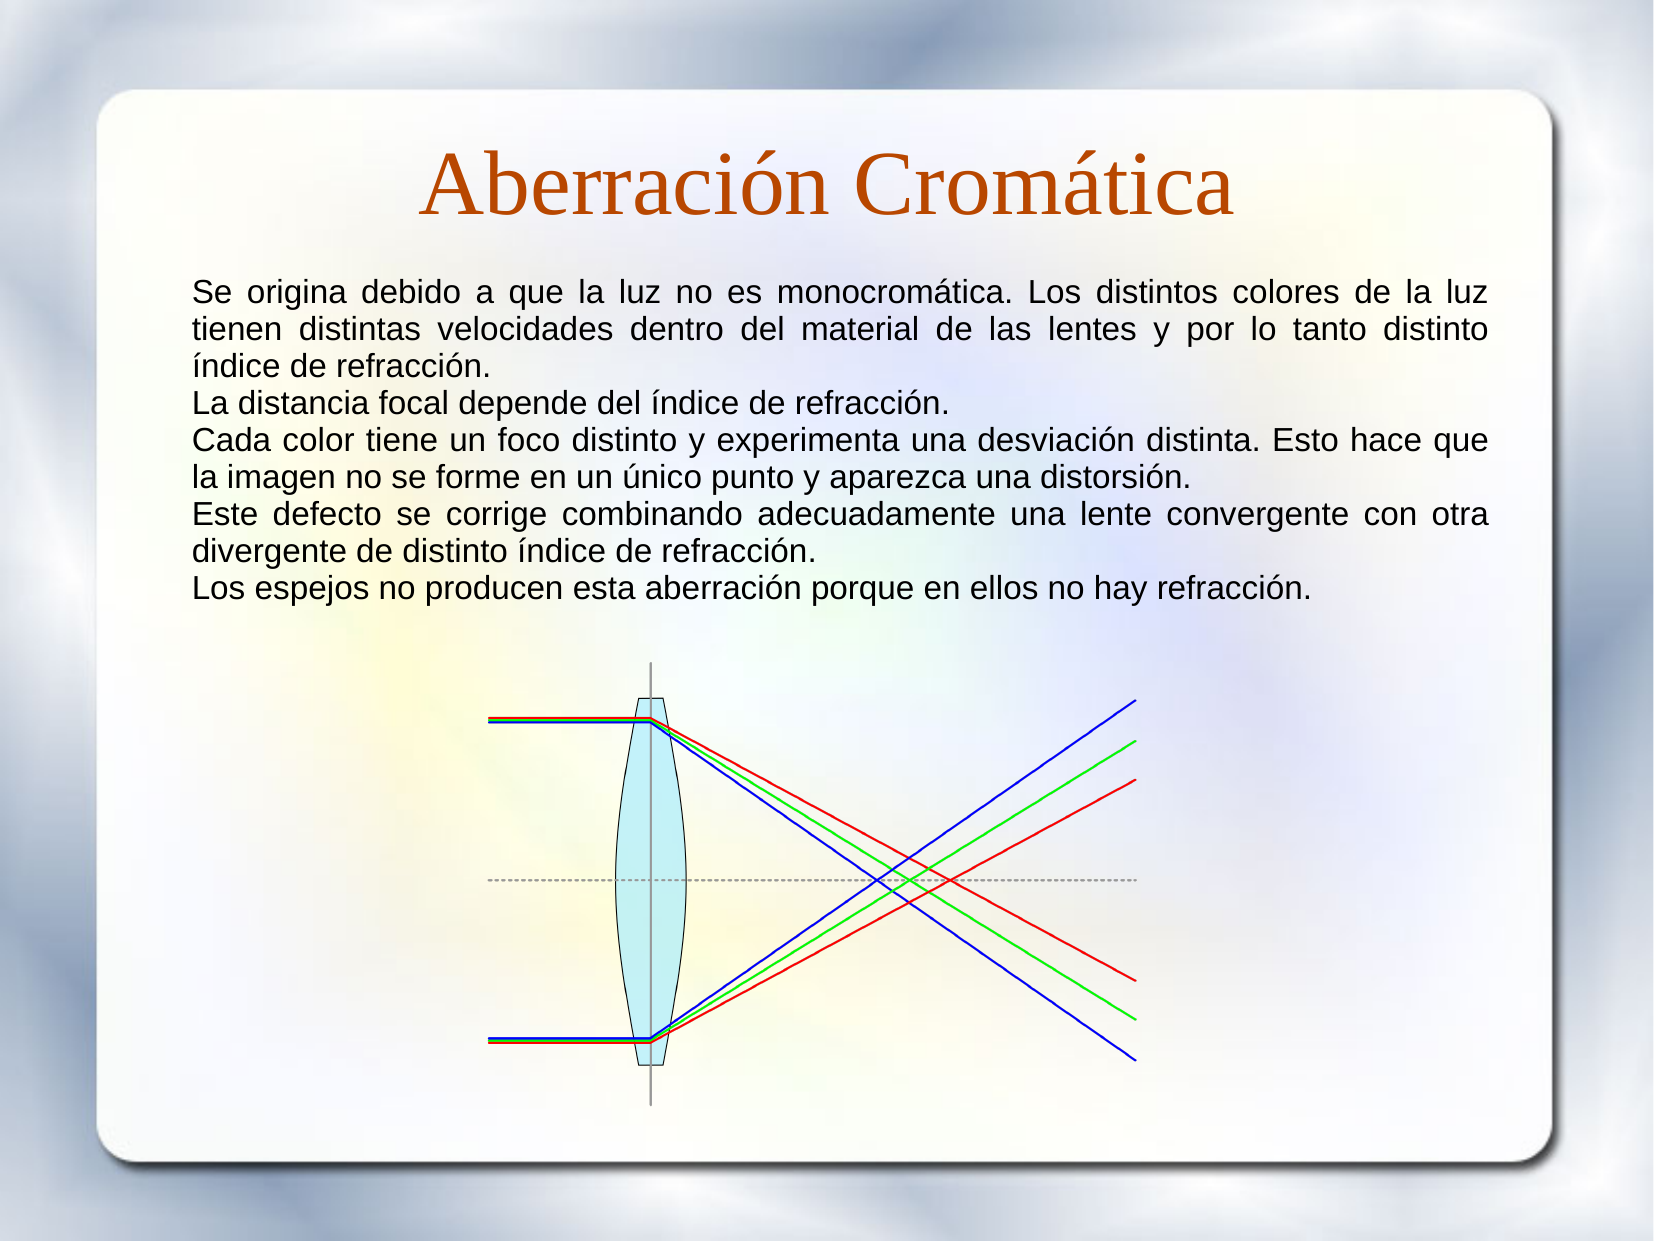

# Aberración Cromática
Se origina debido a que la luz no es monocromática. Los distintos colores de la luz tienen distintas velocidades dentro del material de las lentes y por lo tanto distinto índice de refracción.
La distancia focal depende del índice de refracción.
Cada color tiene un foco distinto y experimenta una desviación distinta. Esto hace que la imagen no se forme en un único punto y aparezca una distorsión.
Este defecto se corrige combinando adecuadamente una lente convergente con otra divergente de distinto índice de refracción.
Los espejos no producen esta aberración porque en ellos no hay refracción.